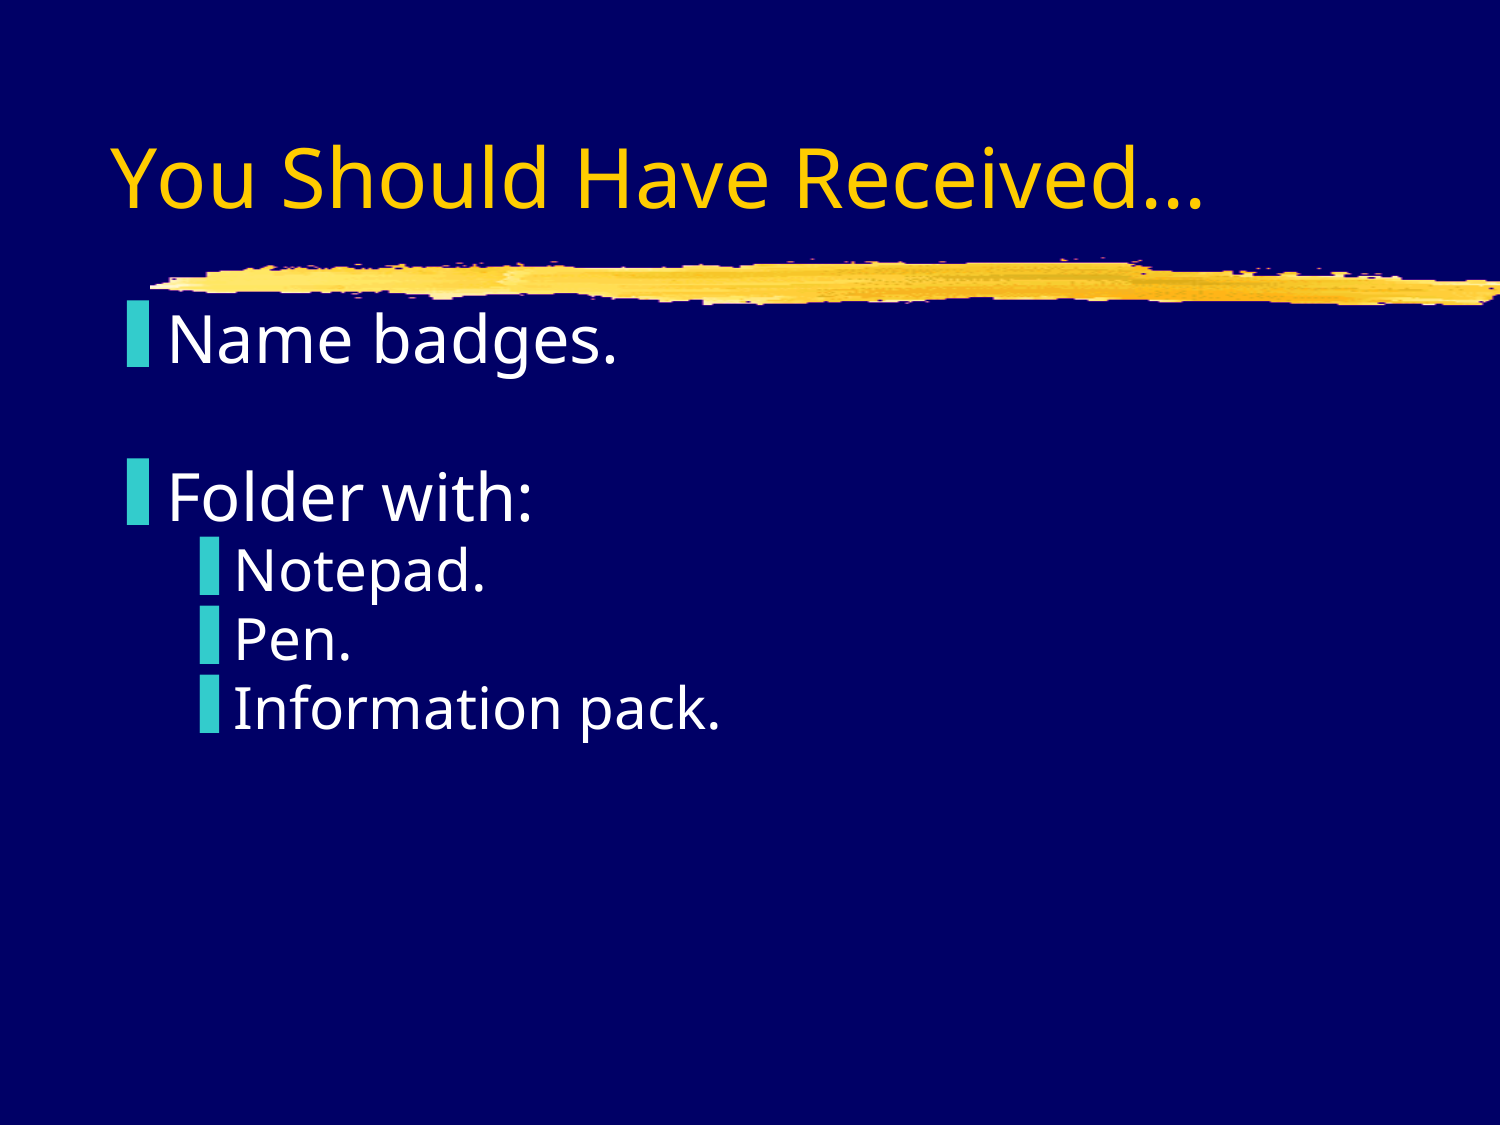

# You Should Have Received...
Name badges.
Folder with:
Notepad.
Pen.
Information pack.